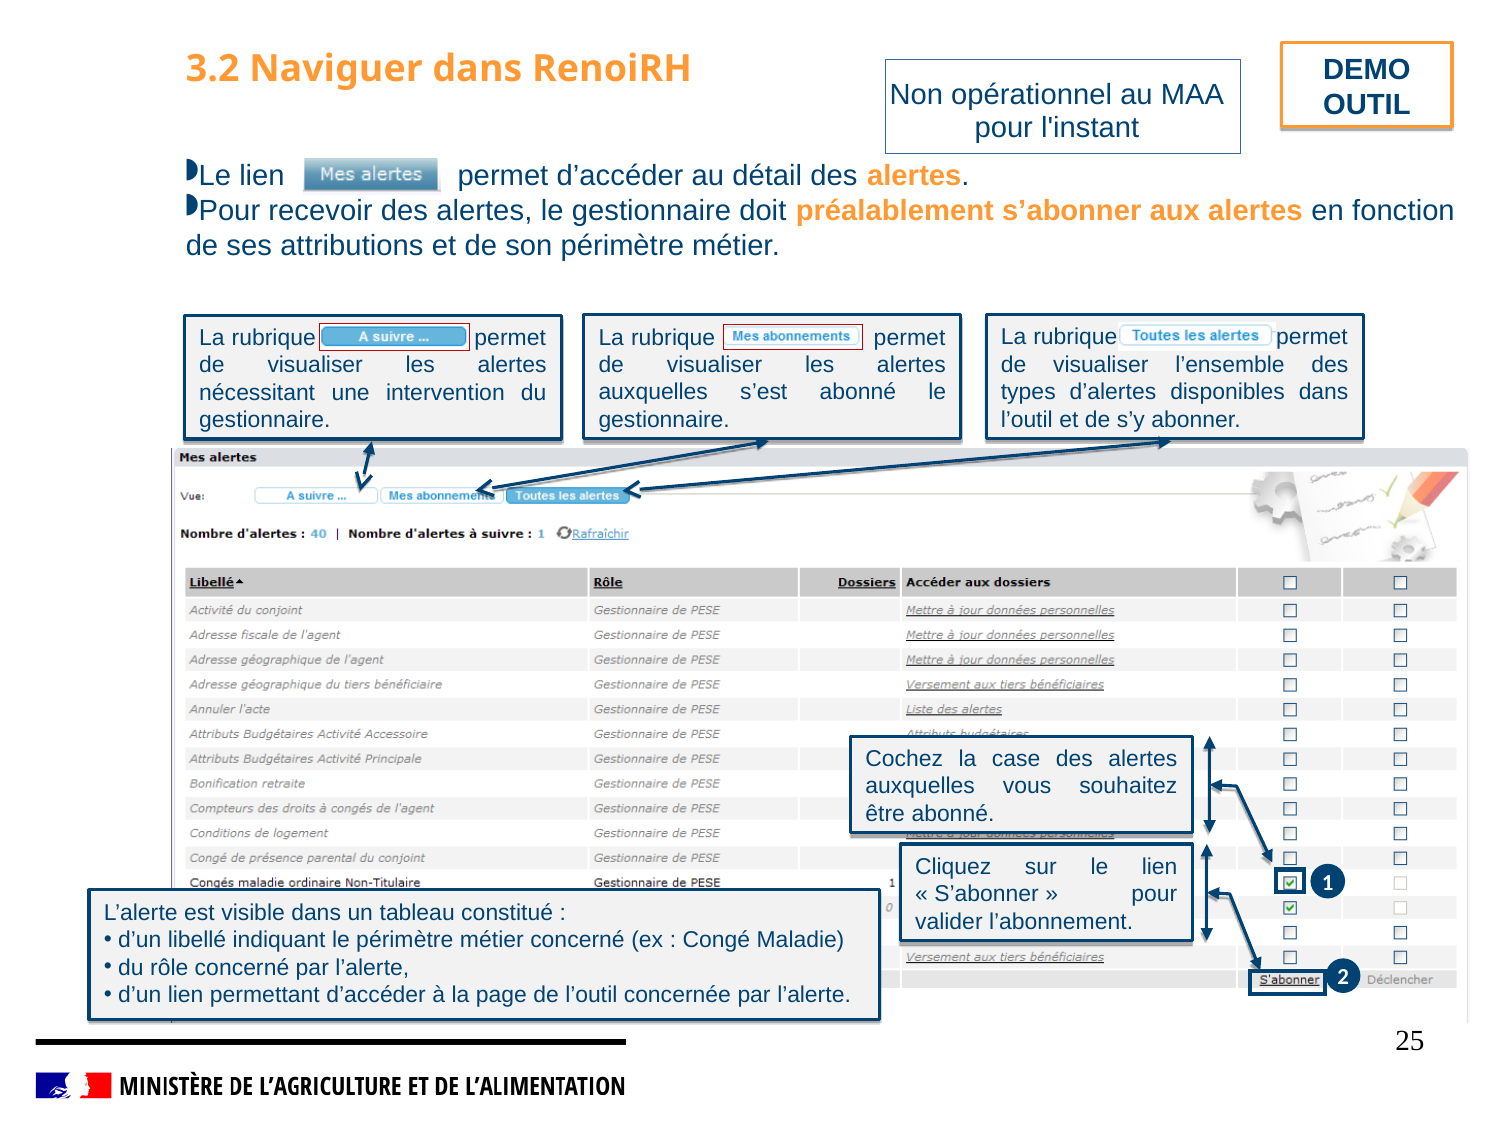

3.2 Naviguer dans RenoiRH
DEMO OUTIL
Non opérationnel au MAA
pour l'instant
Le lien permet d’accéder au détail des alertes.
Pour recevoir des alertes, le gestionnaire doit préalablement s’abonner aux alertes en fonction de ses attributions et de son périmètre métier.
La rubrique permet de visualiser l’ensemble des types d’alertes disponibles dans l’outil et de s’y abonner.
La rubrique permet de visualiser les alertes auxquelles s’est abonné le gestionnaire.
La rubrique permet de visualiser les alertes nécessitant une intervention du gestionnaire.
Cochez la case des alertes auxquelles vous souhaitez être abonné.
Cliquez sur le lien « S’abonner » pour valider l’abonnement.
1
L’alerte est visible dans un tableau constitué :
 d’un libellé indiquant le périmètre métier concerné (ex : Congé Maladie)
 du rôle concerné par l’alerte,
 d’un lien permettant d’accéder à la page de l’outil concernée par l’alerte.
2